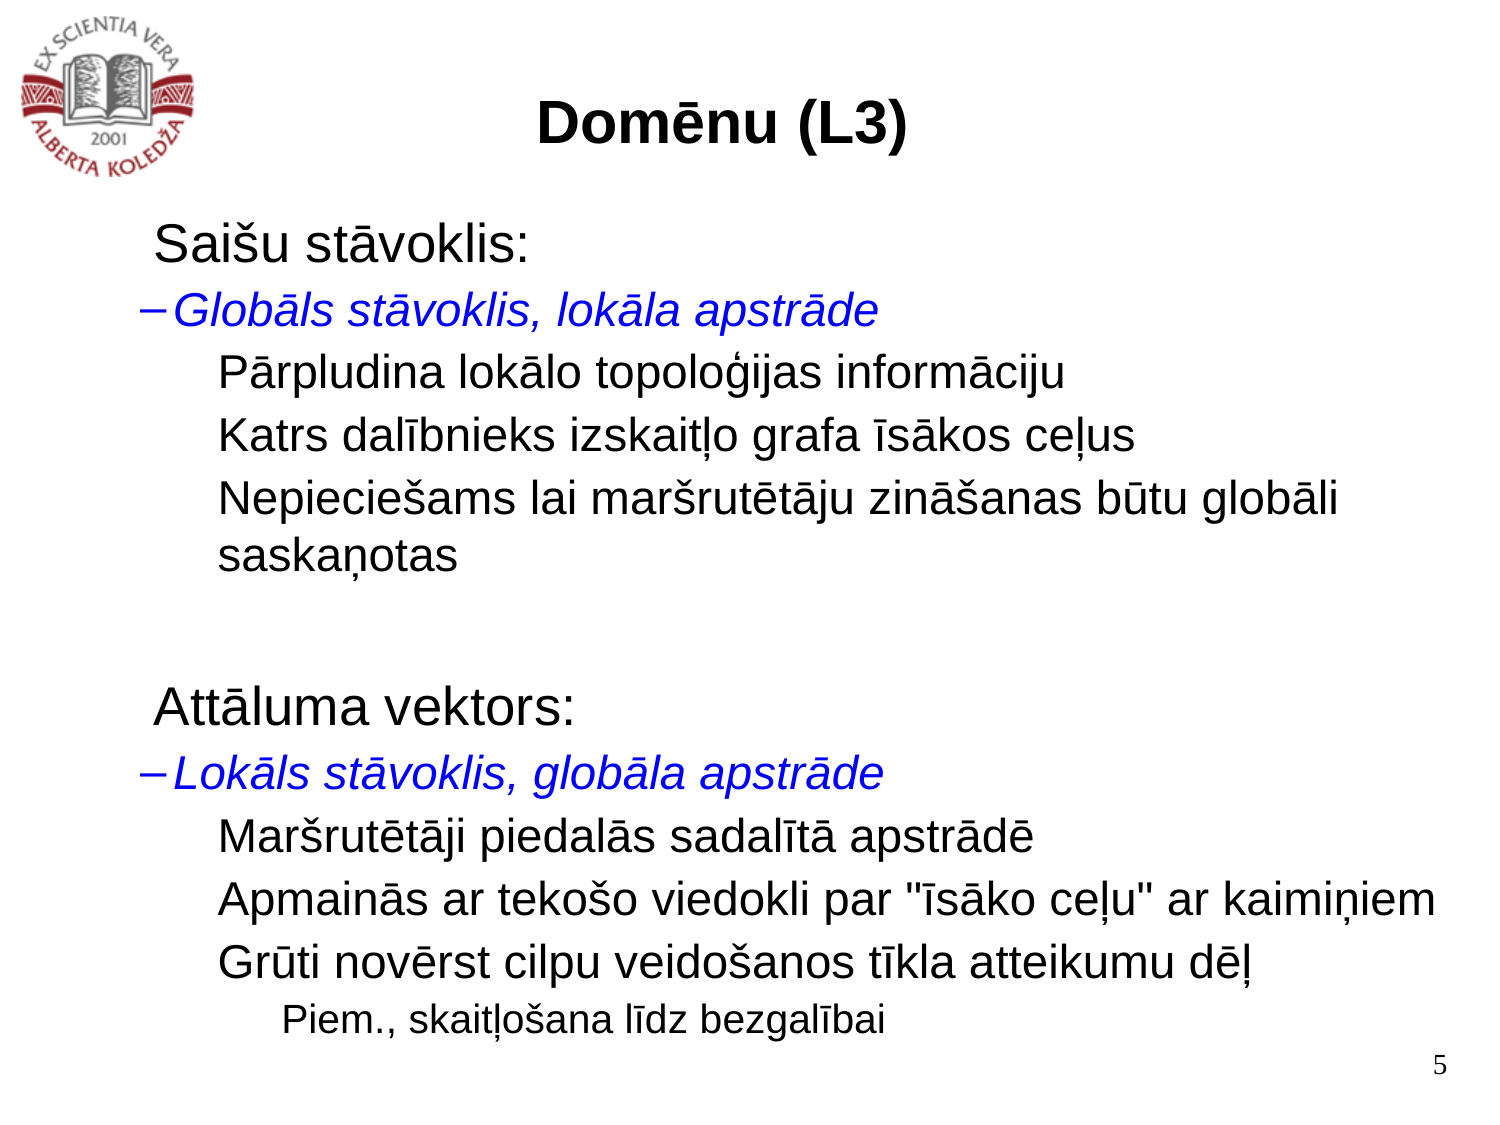

# Domēnu (L3)
Saišu stāvoklis:
Globāls stāvoklis, lokāla apstrāde
Pārpludina lokālo topoloģijas informāciju
Katrs dalībnieks izskaitļo grafa īsākos ceļus
Nepieciešams lai maršrutētāju zināšanas būtu globāli saskaņotas
Attāluma vektors:
Lokāls stāvoklis, globāla apstrāde
Maršrutētāji piedalās sadalītā apstrādē
Apmainās ar tekošo viedokli par "īsāko ceļu" ar kaimiņiem
Grūti novērst cilpu veidošanos tīkla atteikumu dēļ
Piem., skaitļošana līdz bezgalībai
5